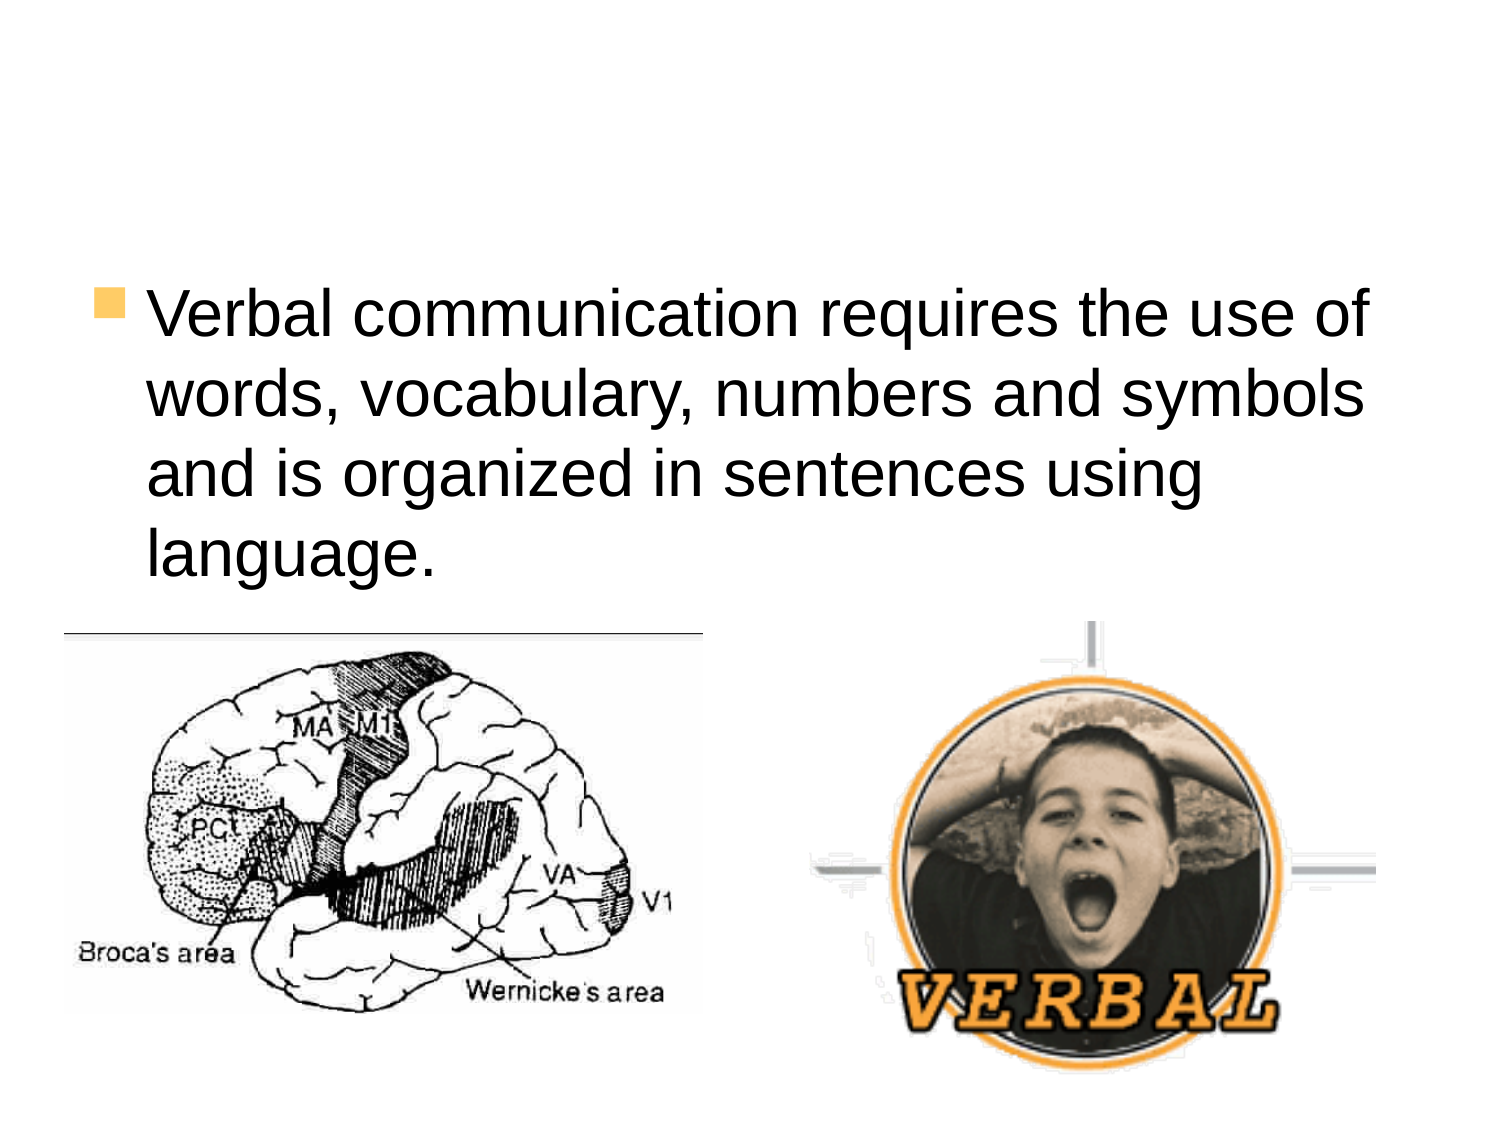

# Verbal communication
Verbal communication requires the use of words, vocabulary, numbers and symbols and is organized in sentences using language.